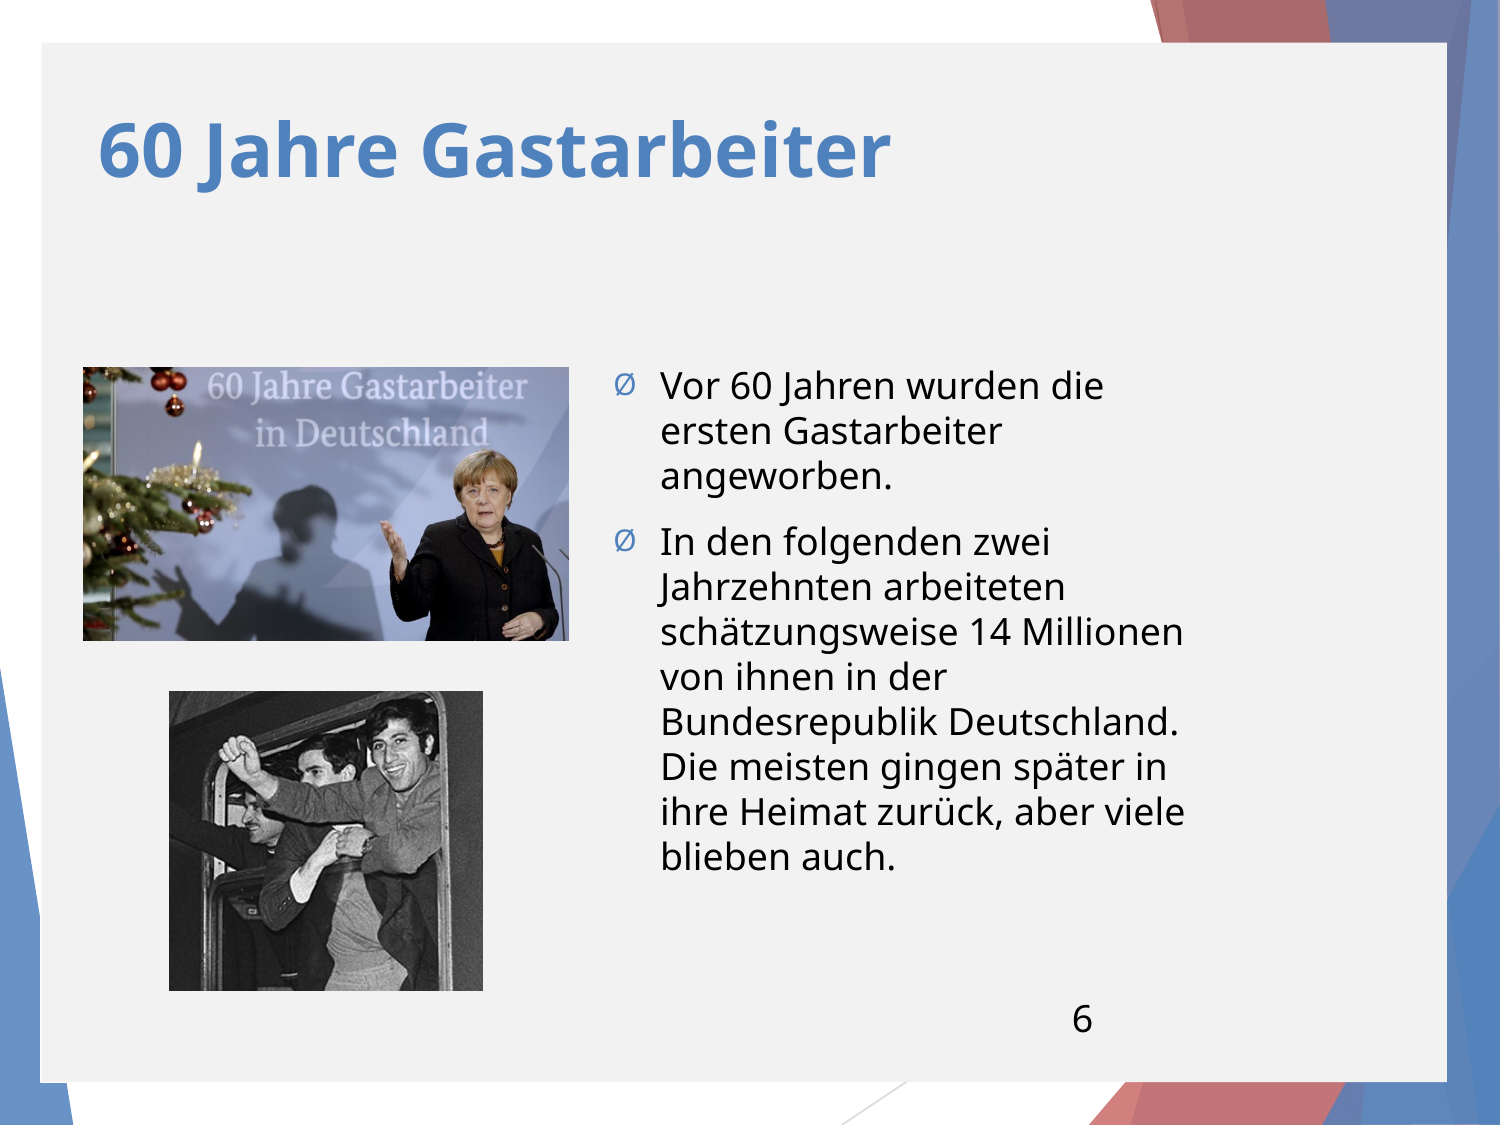

# 60 Jahre Gastarbeiter
Vor 60 Jahren wurden die ersten Gastarbeiter angeworben.
In den folgenden zwei Jahrzehnten arbeiteten schätzungsweise 14 Millionen von ihnen in der Bundesrepublik Deutschland. Die meisten gingen später in ihre Heimat zurück, aber viele blieben auch.